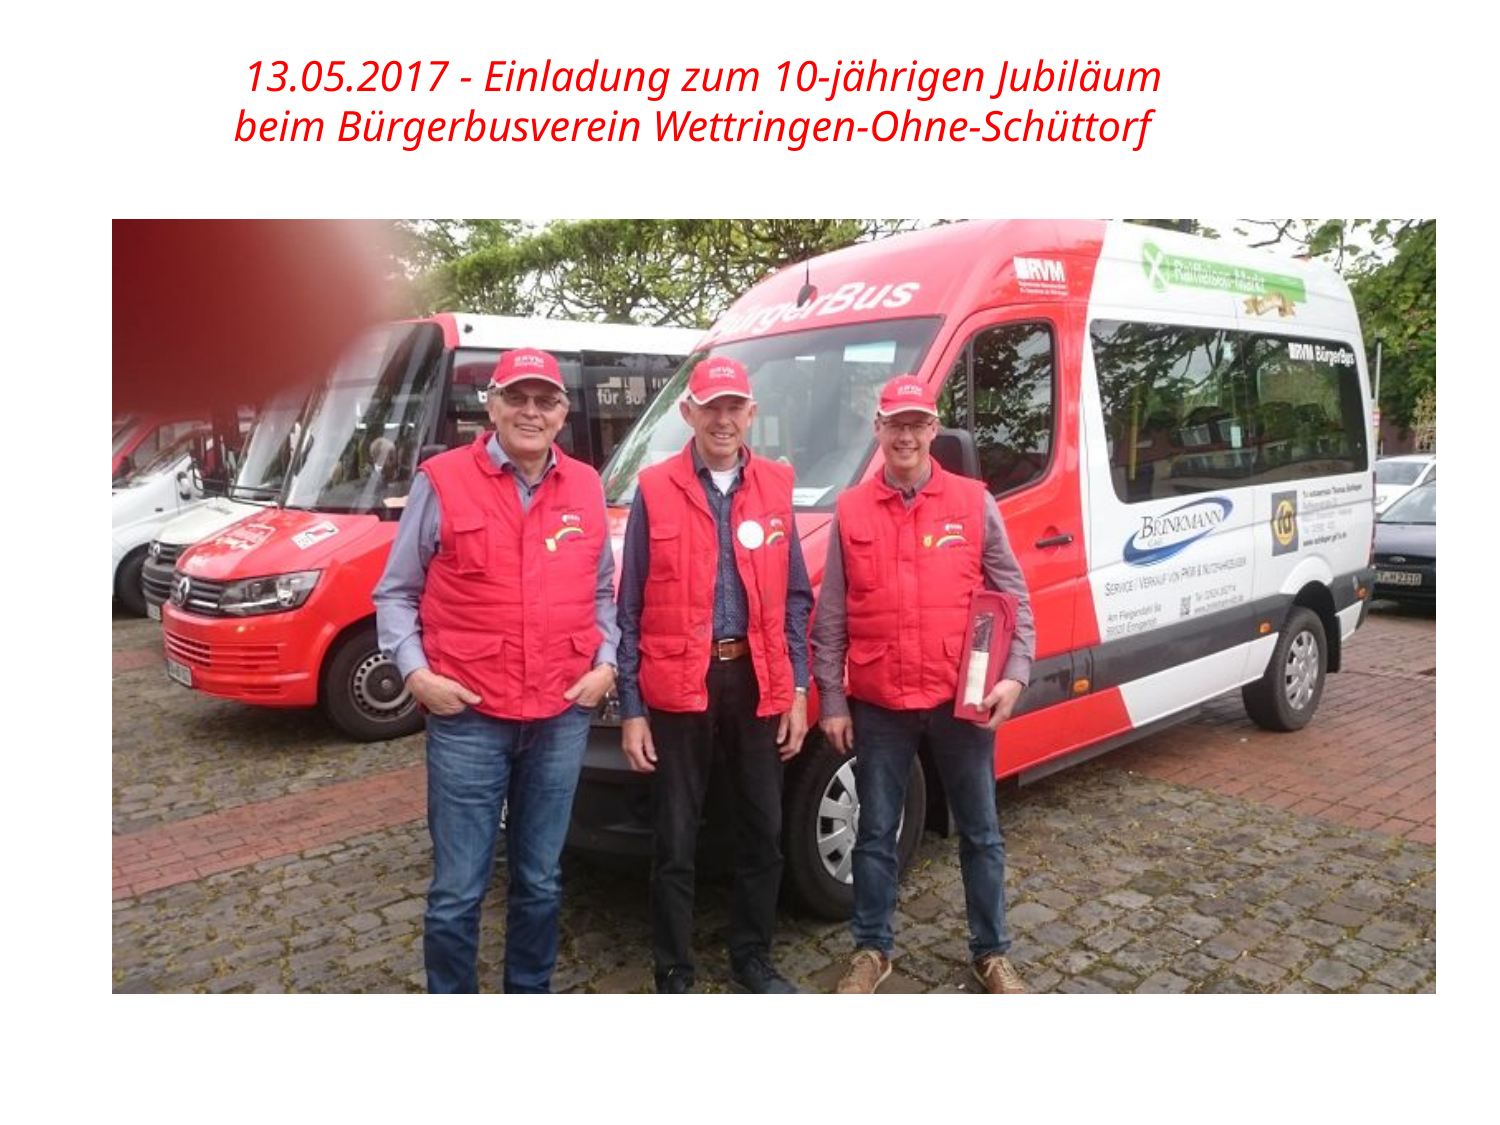

13.05.2017 - Einladung zum 10-jährigen Jubiläum
beim Bürgerbusverein Wettringen-Ohne-Schüttorf